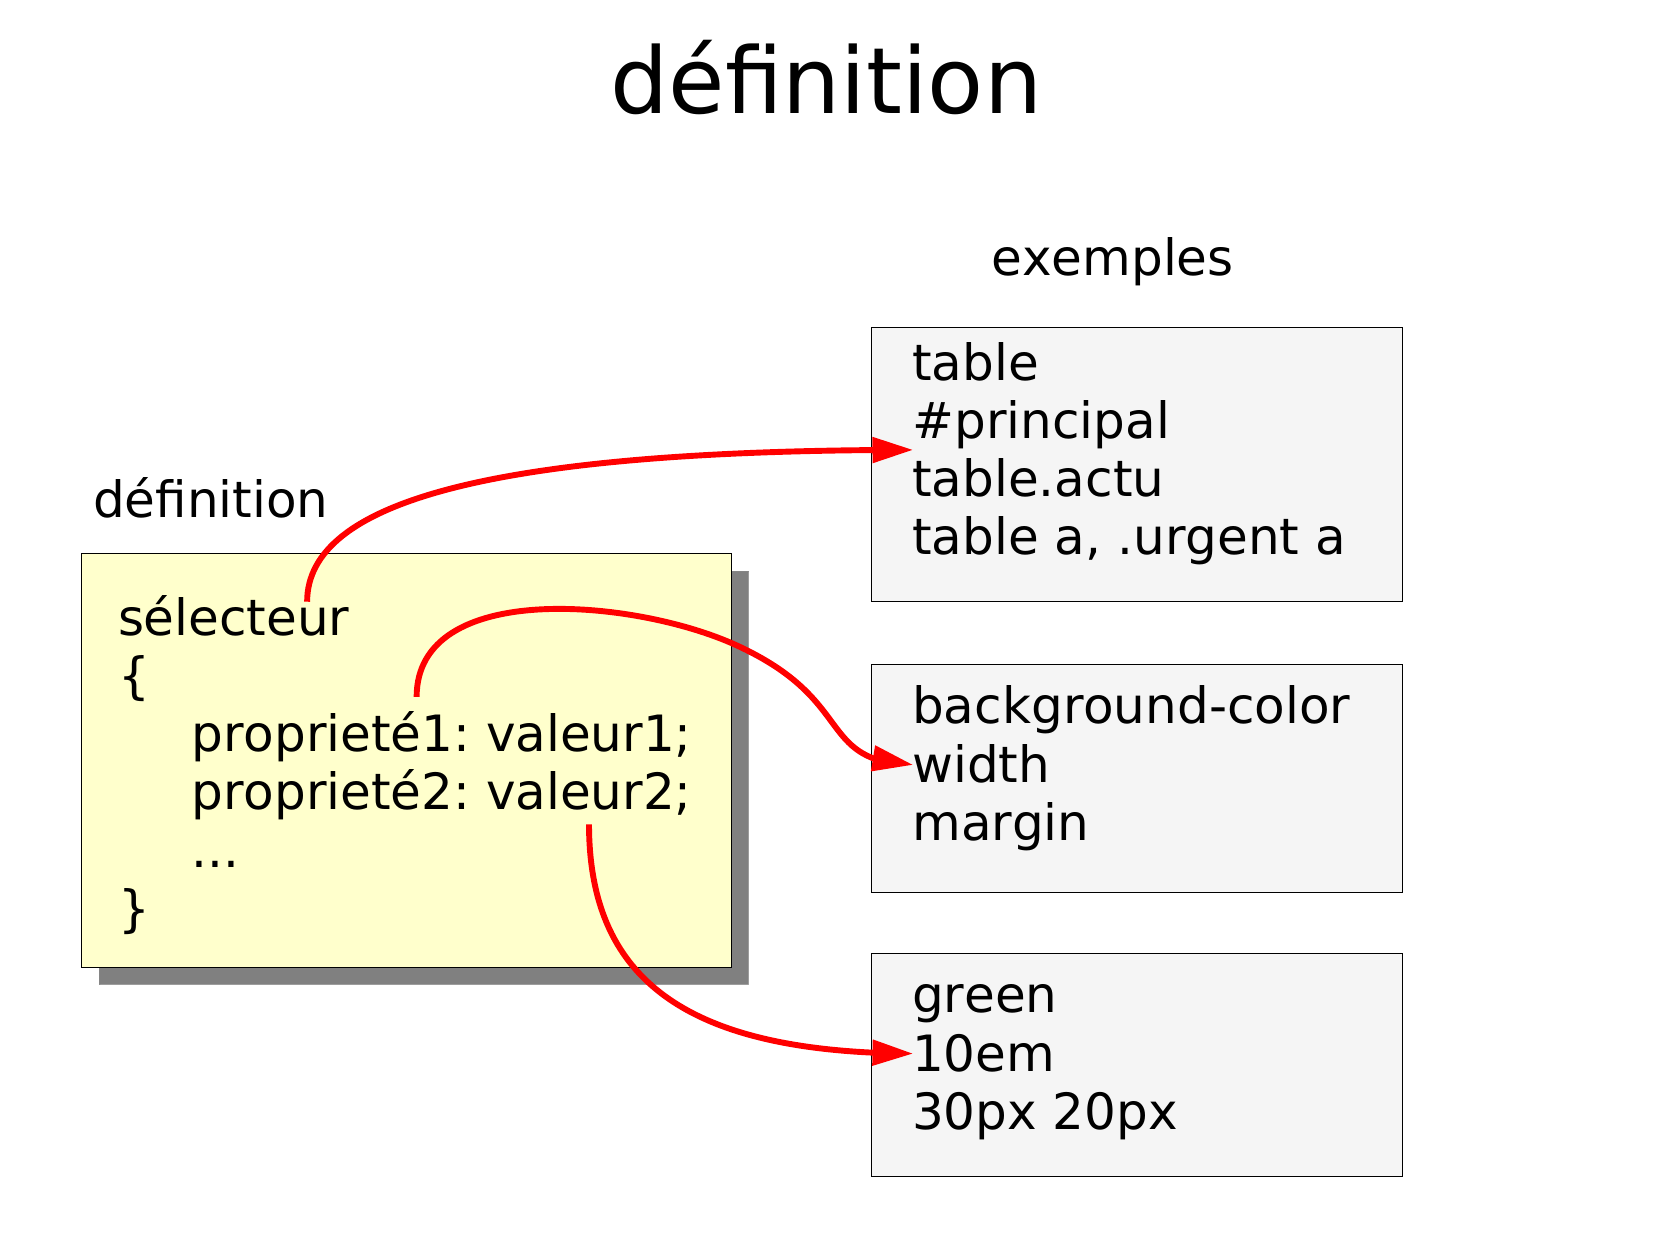

# définition
exemples
table
#principal
table.actu
table a, .urgent a
définition
sélecteur
{
	proprieté1: valeur1;
	proprieté2: valeur2;
	...
}
background-color
width
margin
green
10em
30px 20px